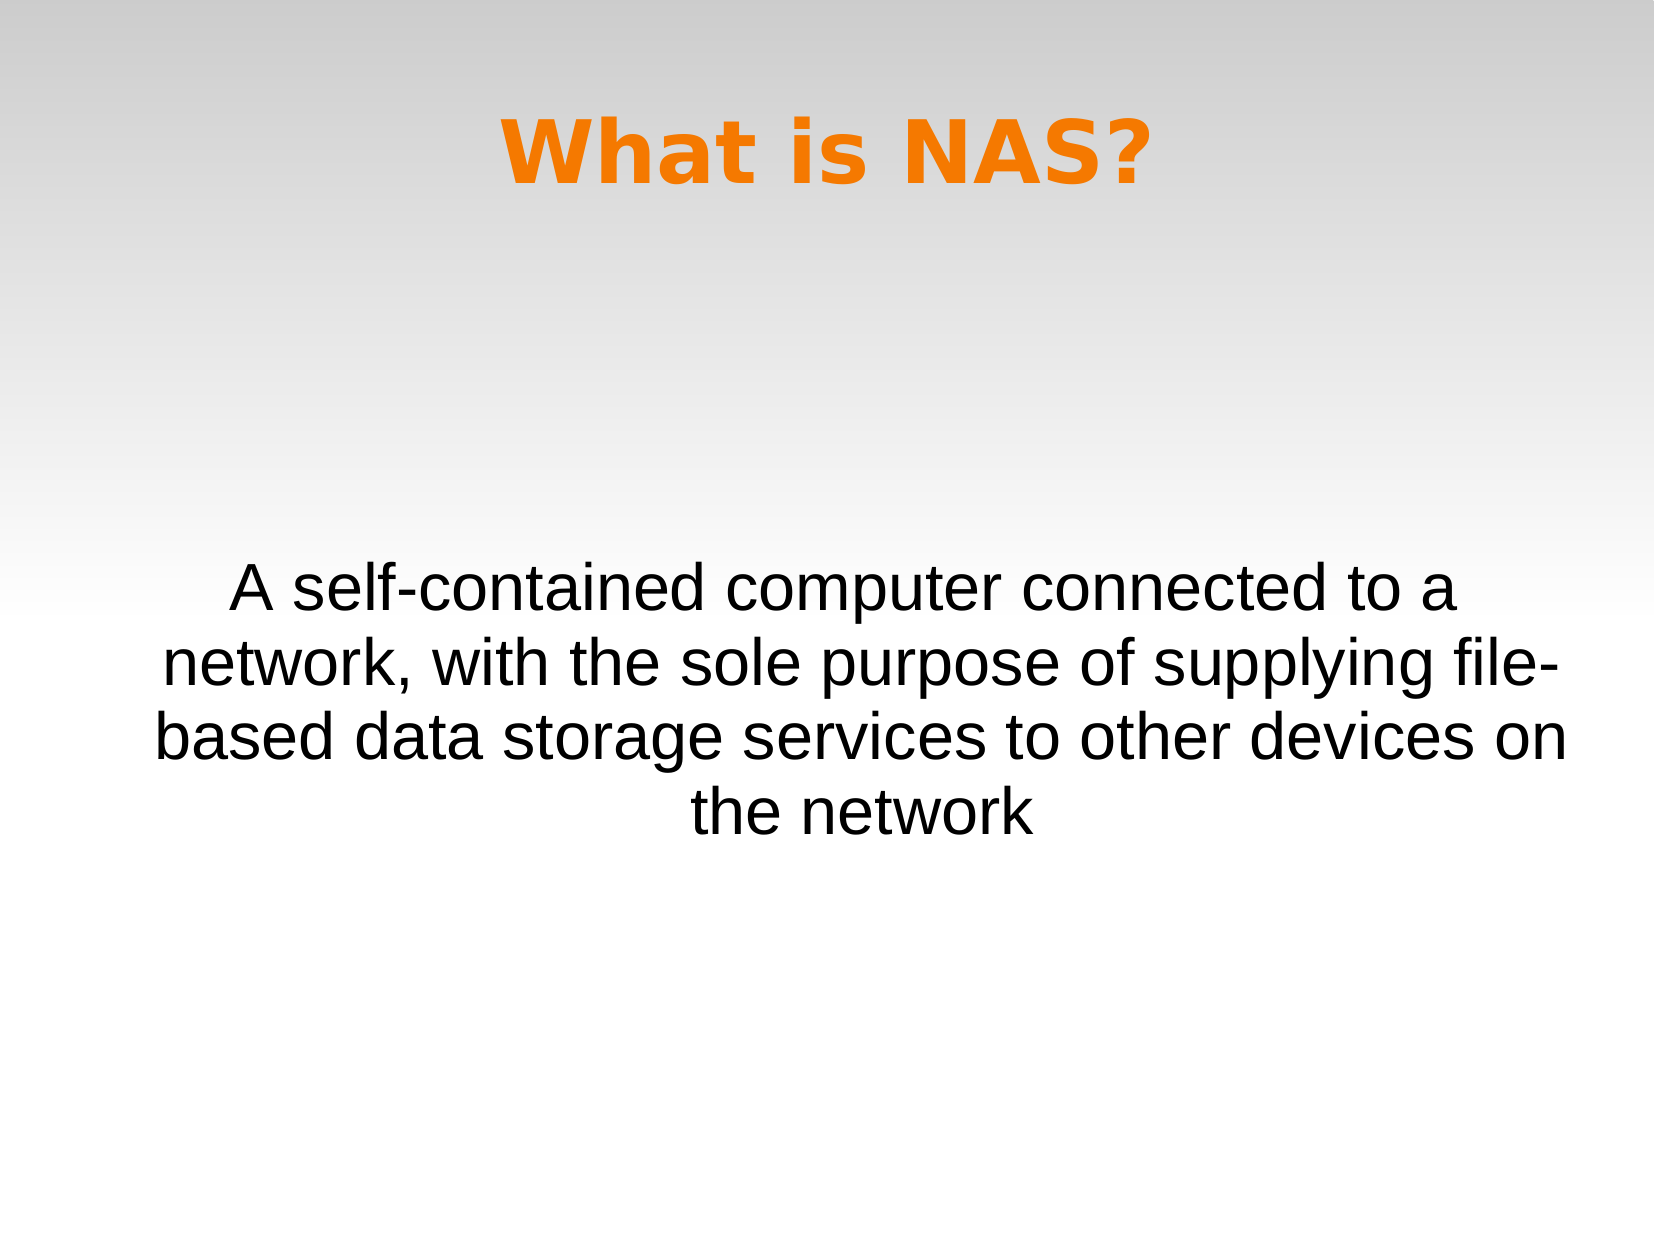

# What is NAS?
A self-contained computer connected to a network, with the sole purpose of supplying file-based data storage services to other devices on the network